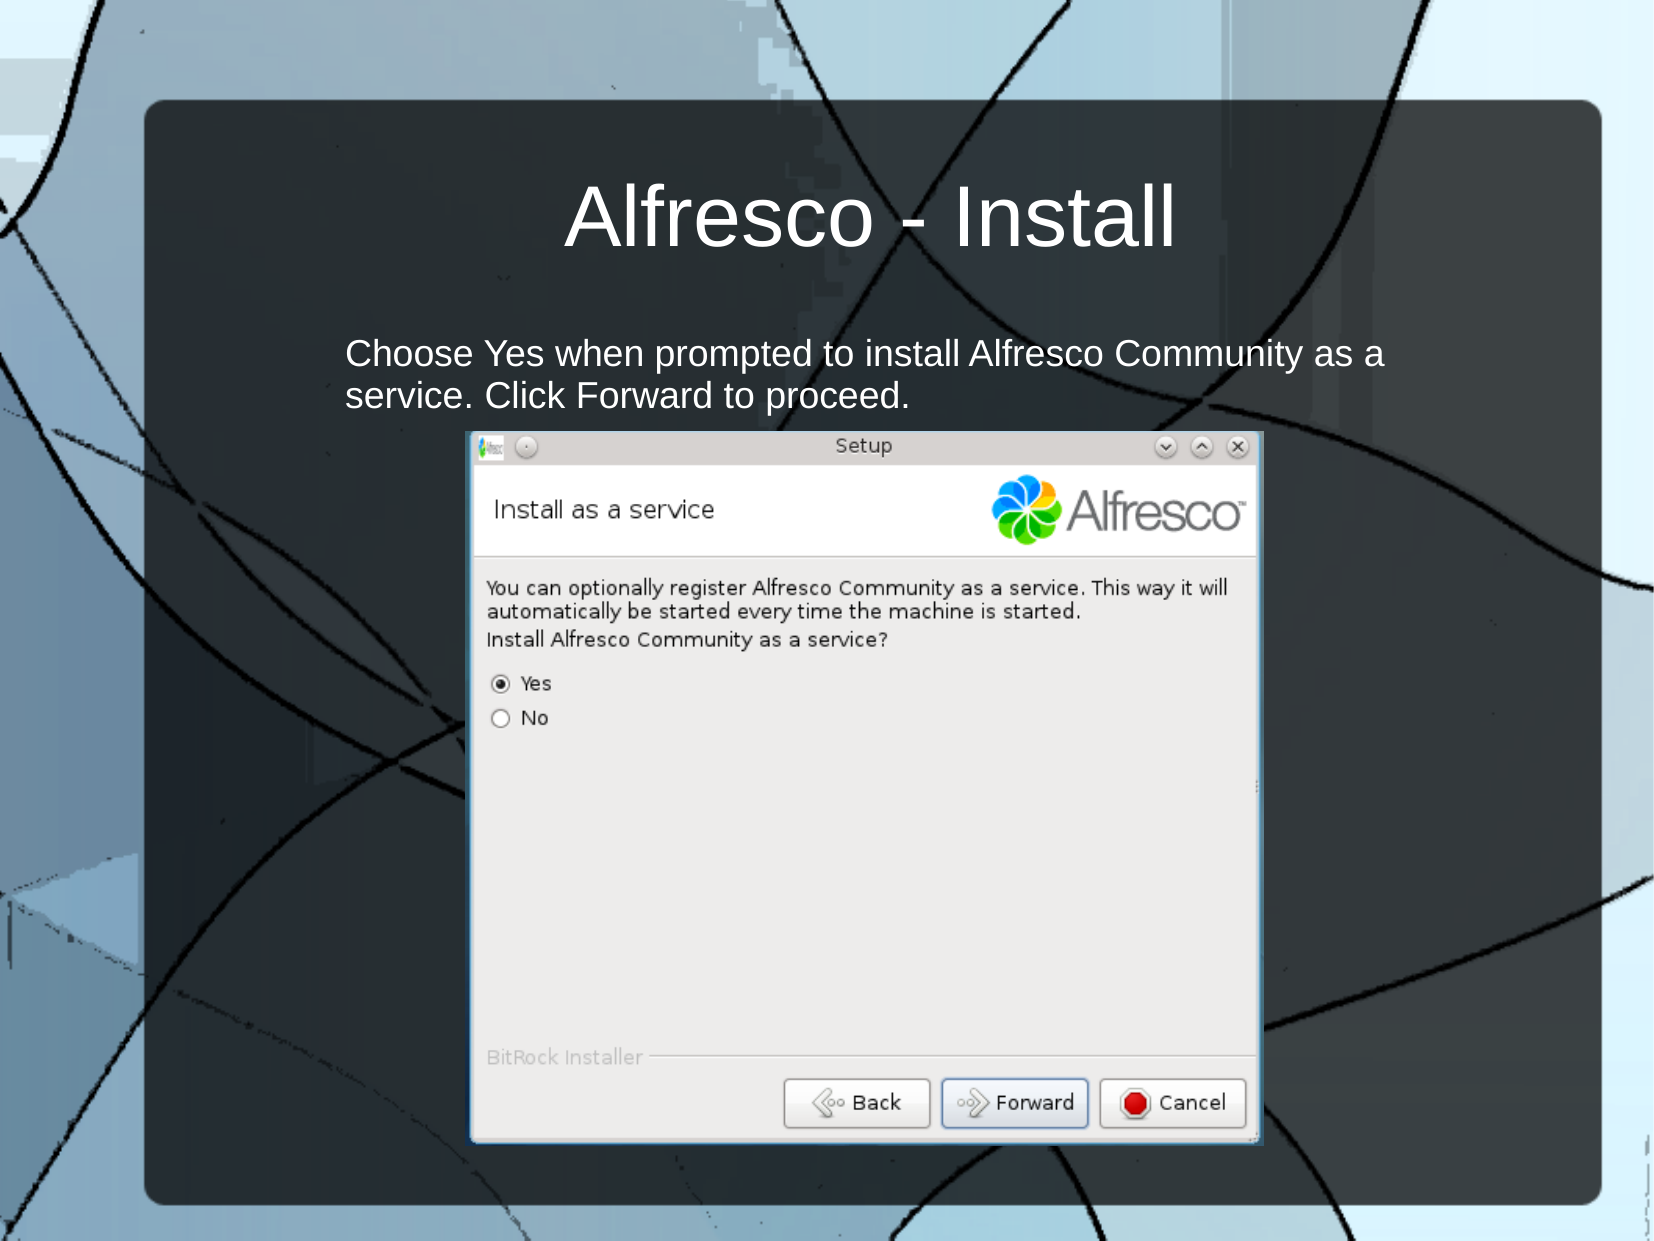

# Alfresco - Install
Choose Yes when prompted to install Alfresco Community as a service. Click Forward to proceed.